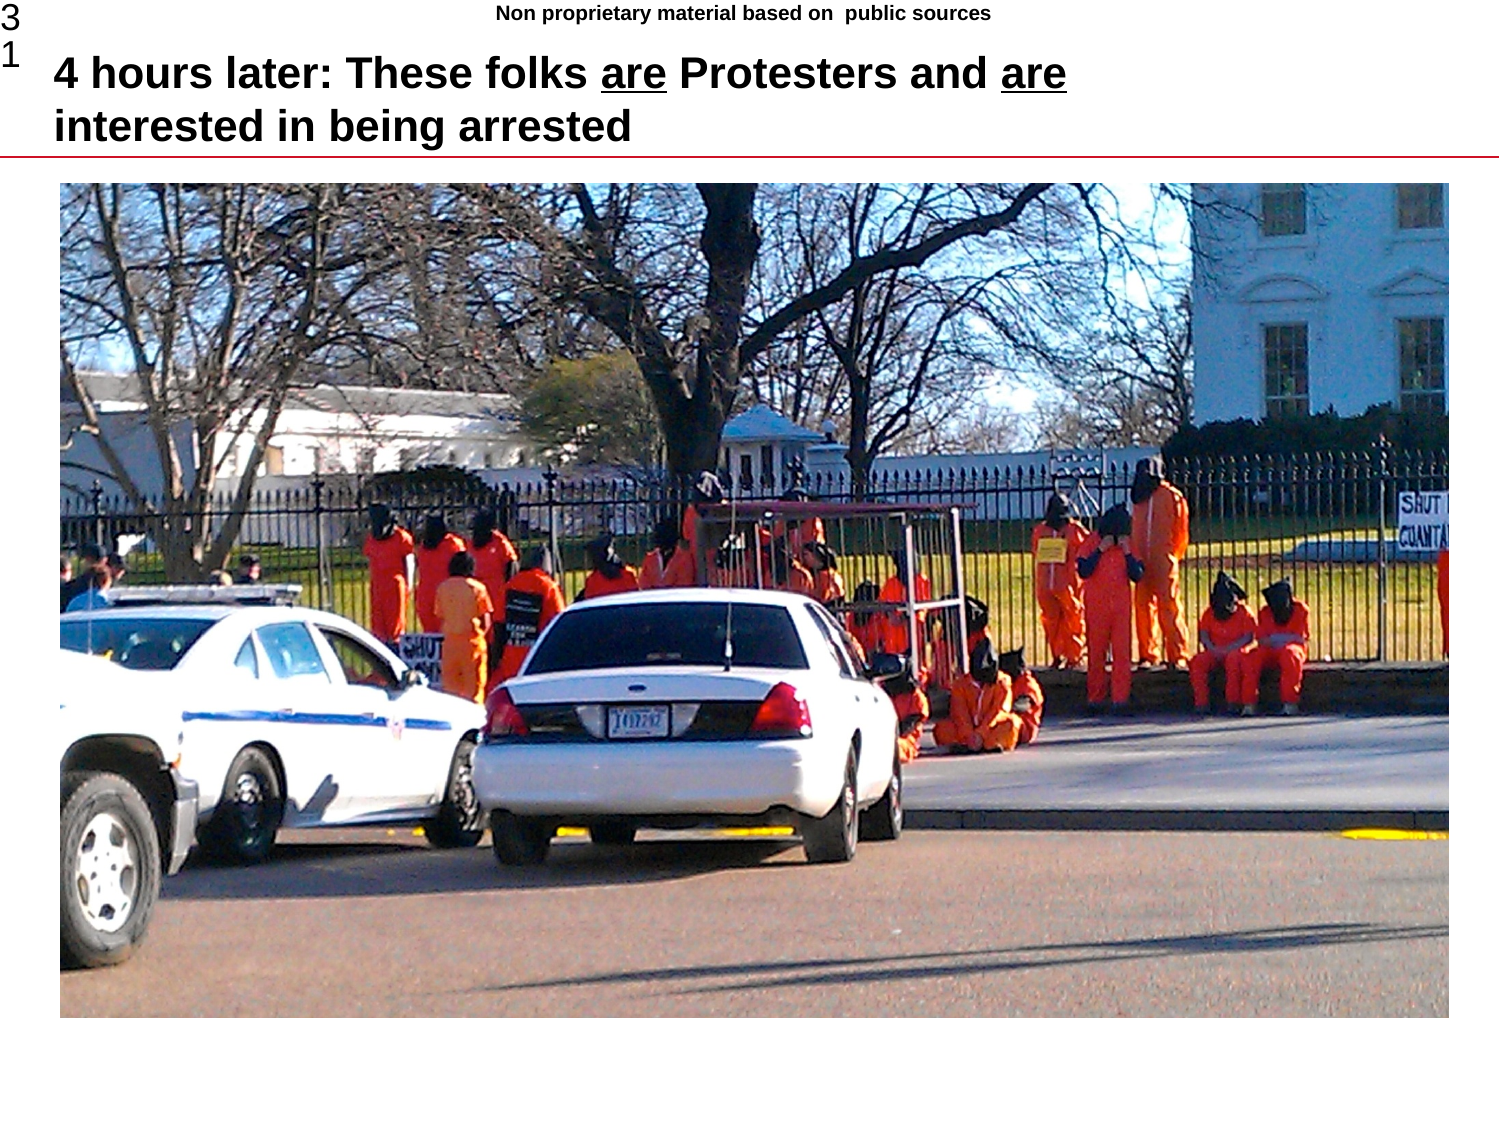

# 4 hours later: These folks are Protesters and are interested in being arrested